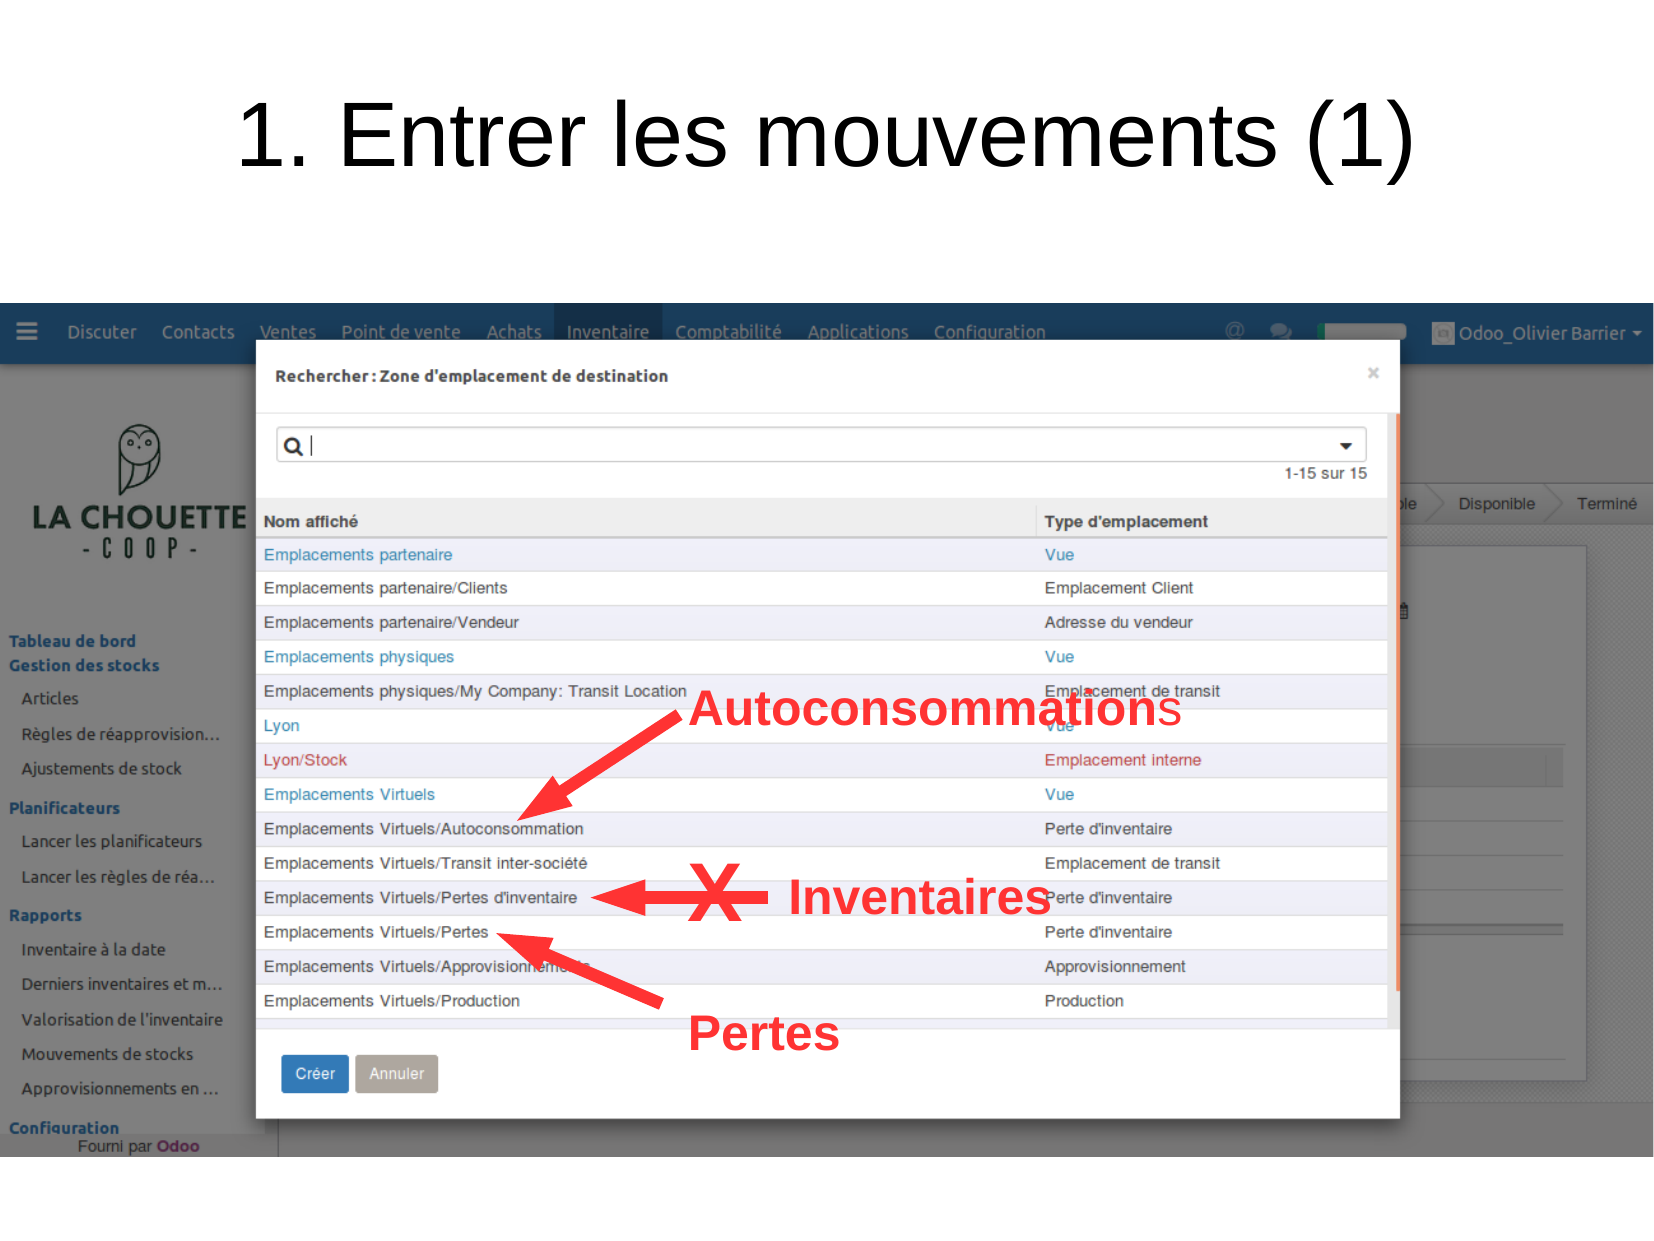

# 1. Entrer les mouvements (1)
Autoconsommations
X
Inventaires
Pertes